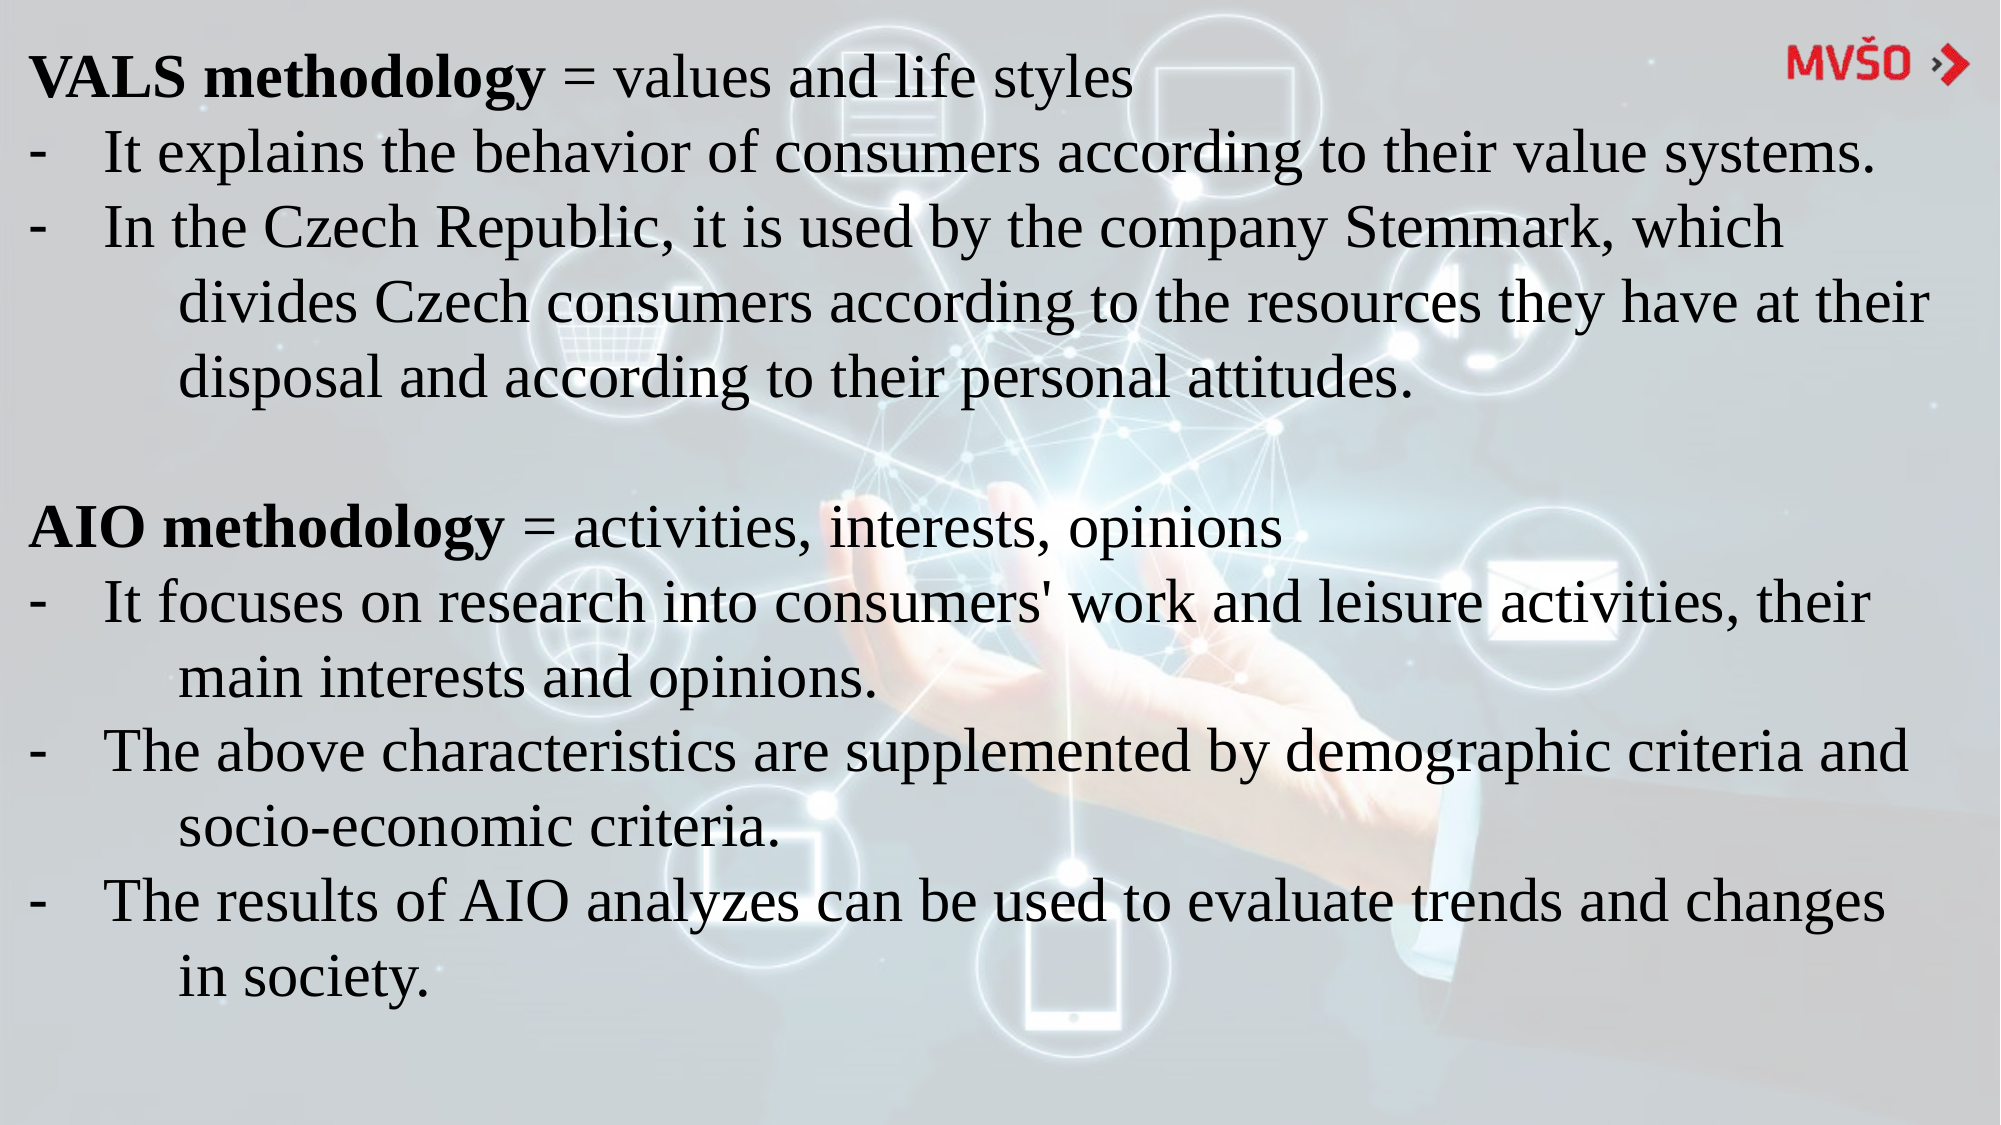

VALS methodology = values and life styles
It explains the behavior of consumers according to their value systems.
In the Czech Republic, it is used by the company Stemmark, which divides Czech consumers according to the resources they have at their disposal and according to their personal attitudes.
AIO methodology = activities, interests, opinions
It focuses on research into consumers' work and leisure activities, their main interests and opinions.
The above characteristics are supplemented by demographic criteria and socio-economic criteria.
The results of AIO analyzes can be used to evaluate trends and changes in society.